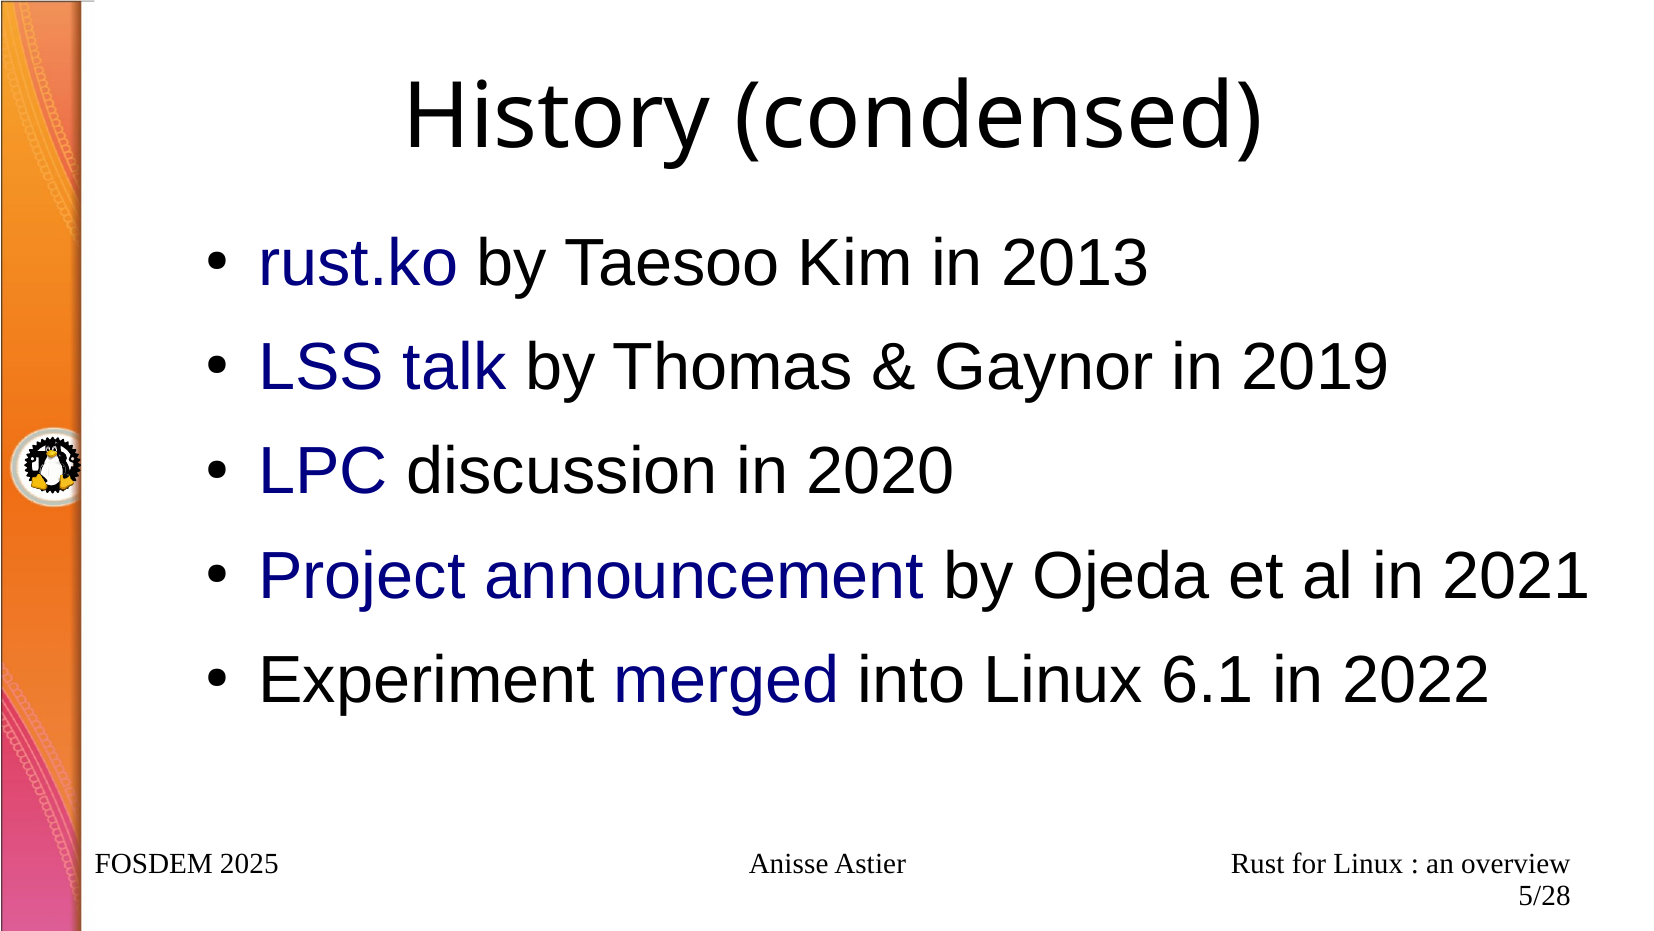

# History (condensed)
rust.ko by Taesoo Kim in 2013
LSS talk by Thomas & Gaynor in 2019
LPC discussion in 2020
Project announcement by Ojeda et al in 2021
Experiment merged into Linux 6.1 in 2022
5